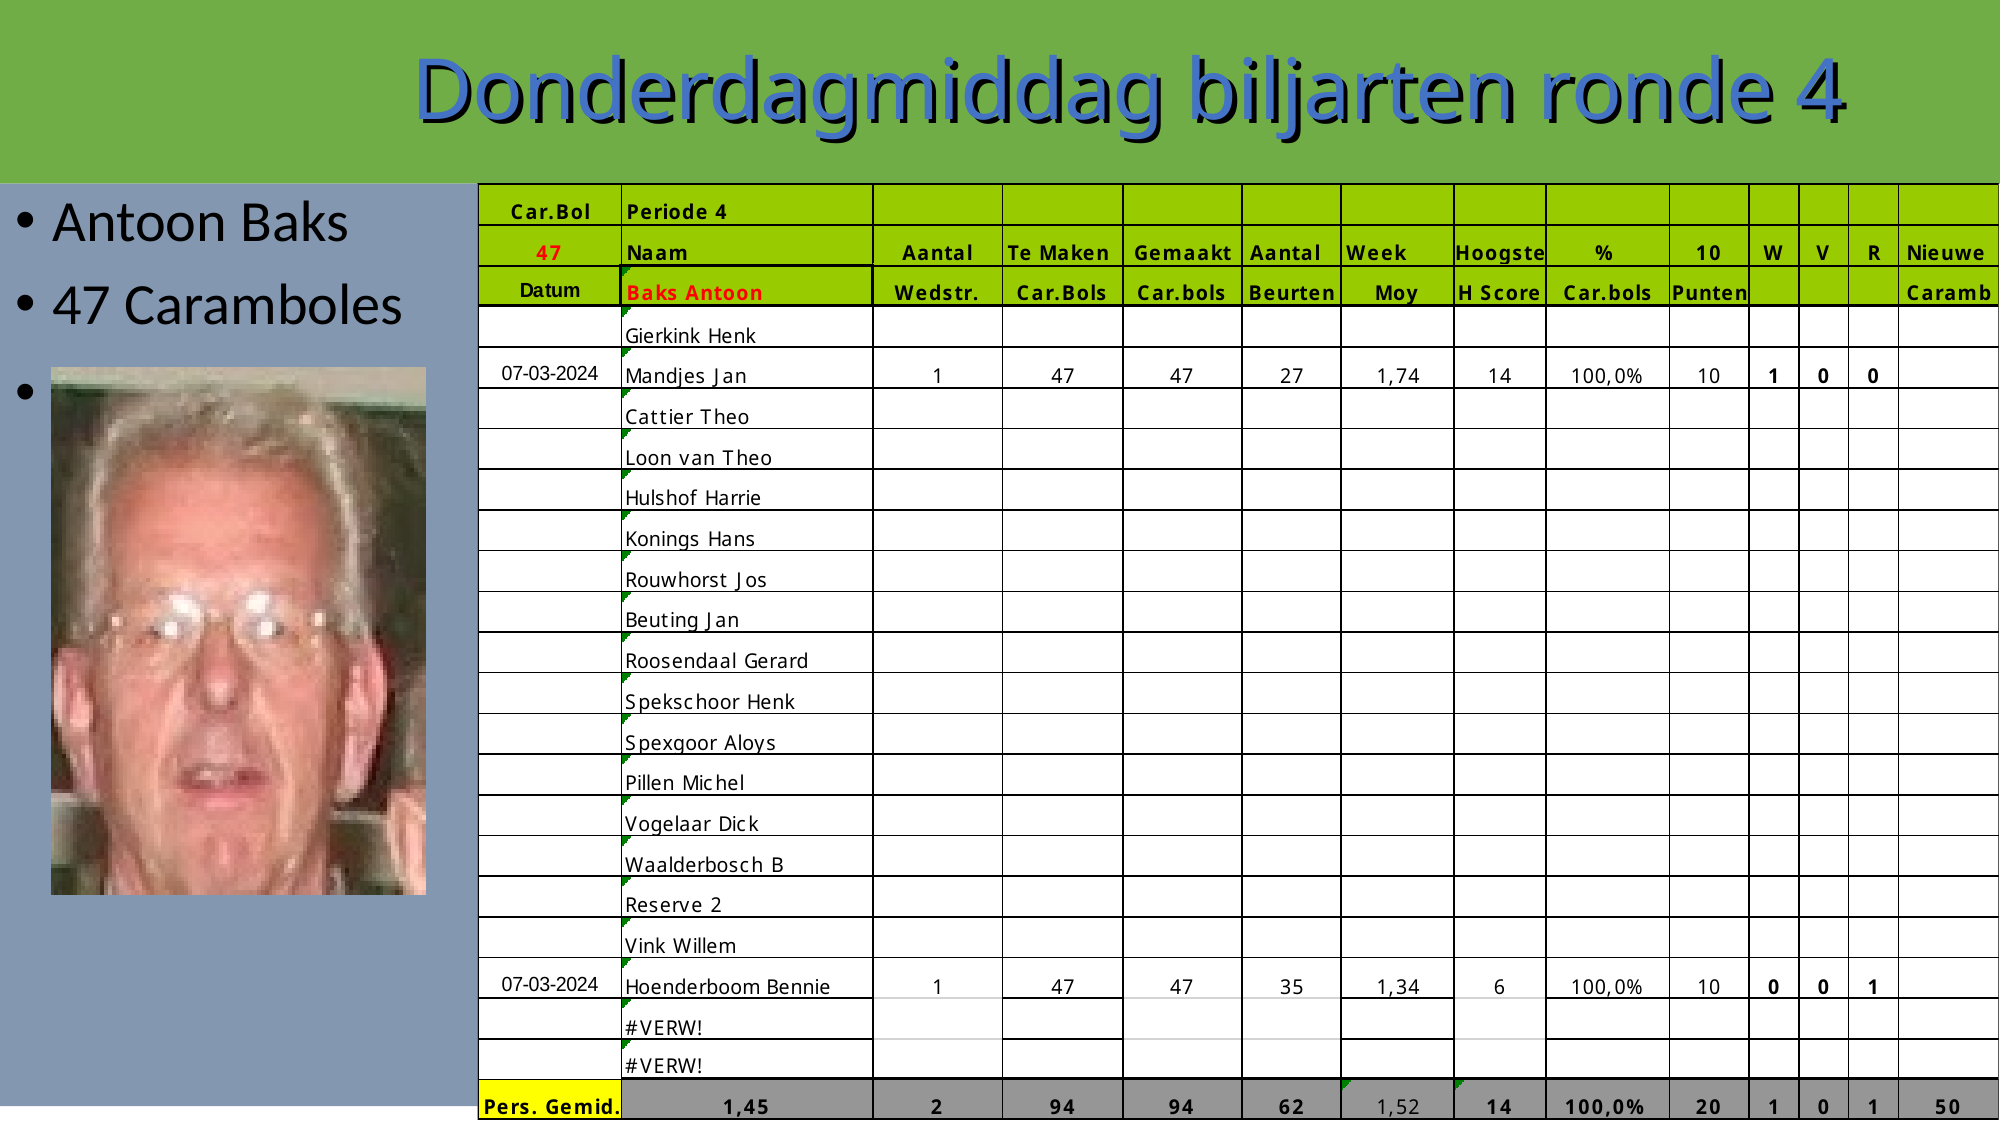

# Donderdagmiddag biljarten ronde 4
Antoon Baks
47 Caramboles